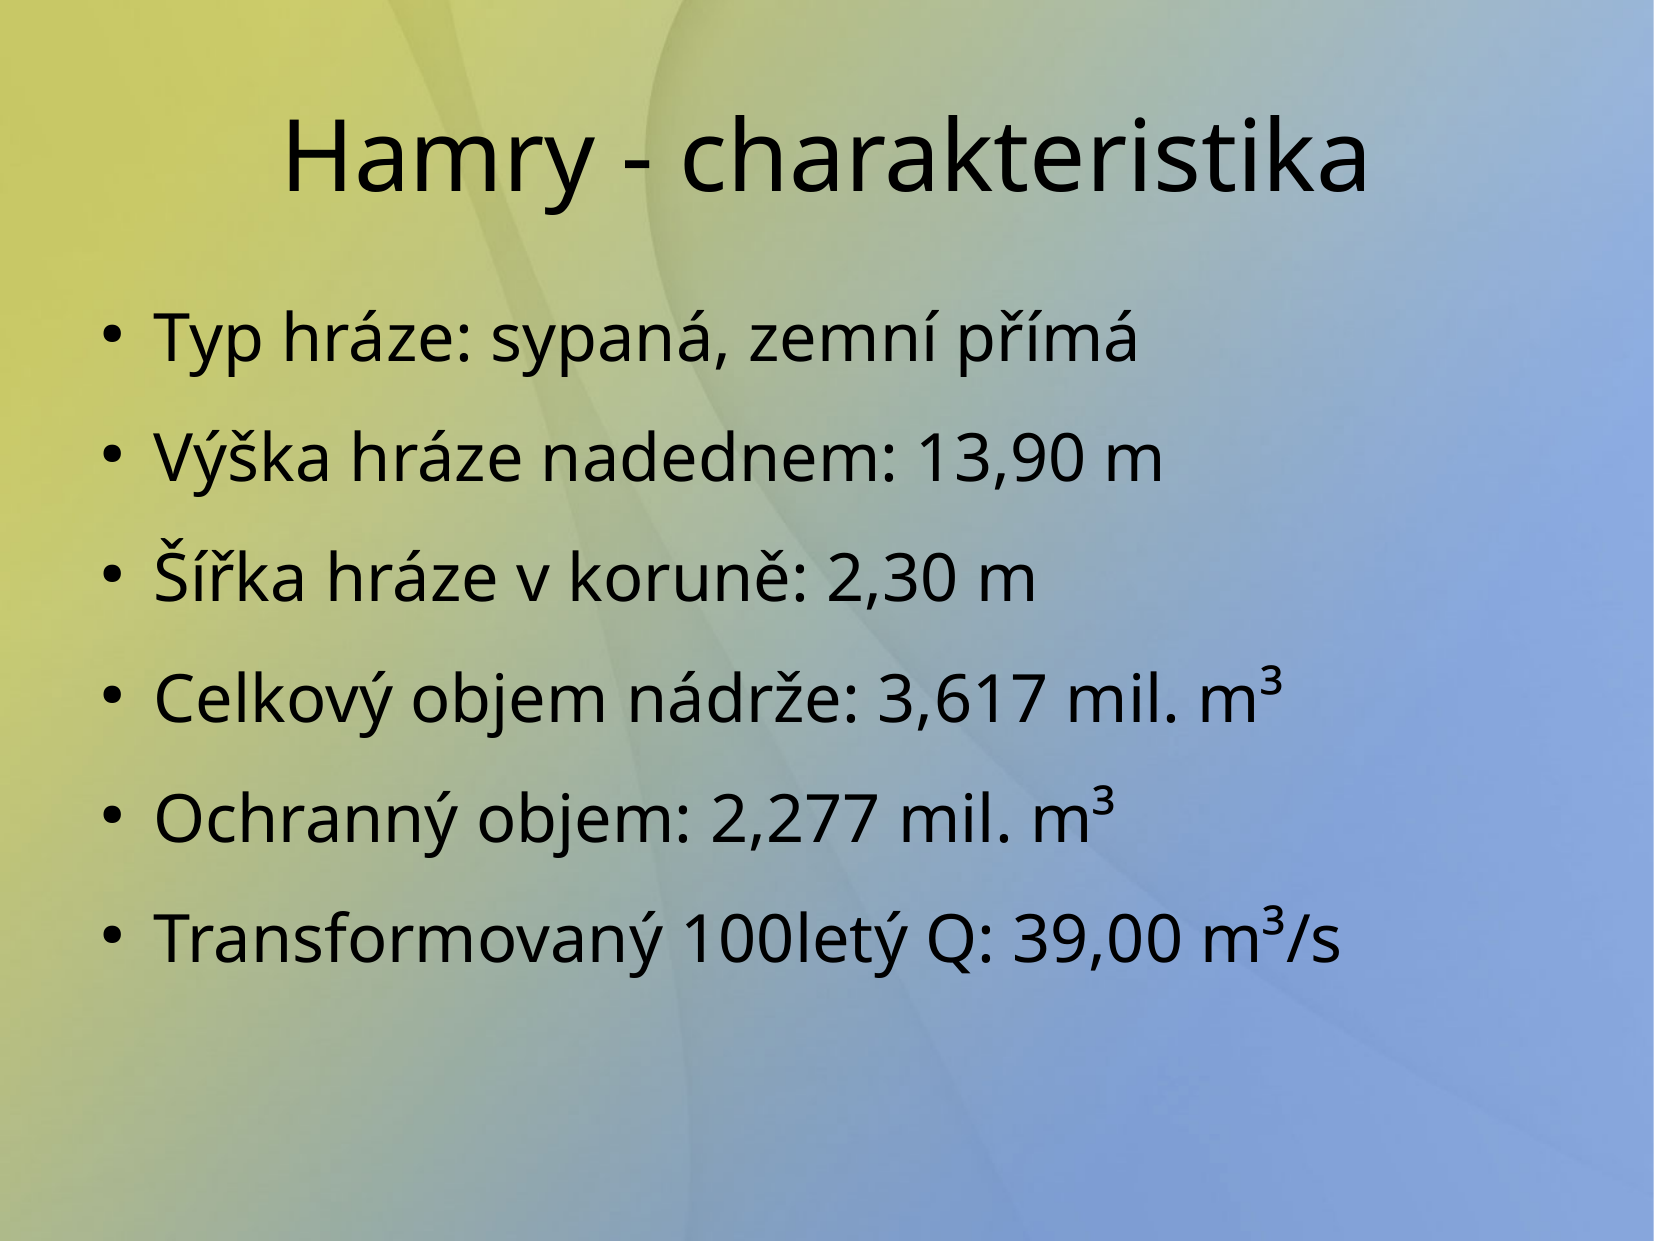

# Hamry - charakteristika
Typ hráze: sypaná, zemní přímá
Výška hráze nadednem: 13,90 m
Šířka hráze v koruně: 2,30 m
Celkový objem nádrže: 3,617 mil. m³
Ochranný objem: 2,277 mil. m³
Transformovaný 100letý Q: 39,00 m³/s